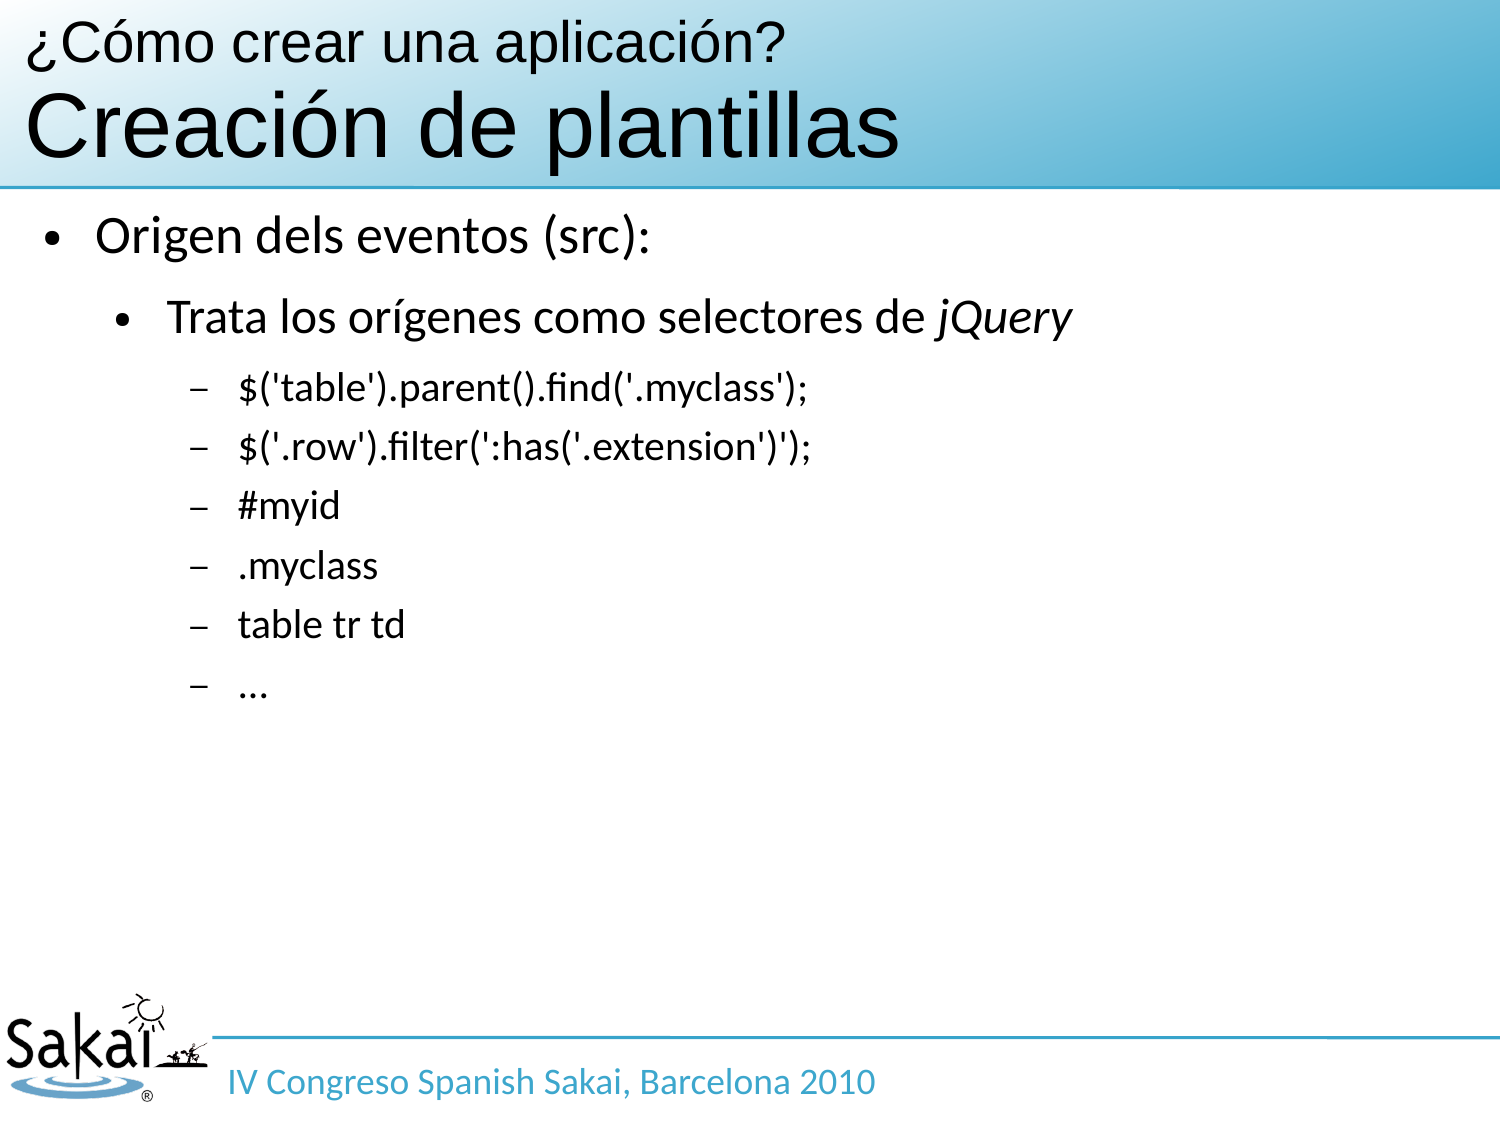

# ¿Cómo crear una aplicación? Creación de plantillas
Origen dels eventos (src):
Trata los orígenes como selectores de jQuery
$('table').parent().find('.myclass');
$('.row').filter(':has('.extension')');
#myid
.myclass
table tr td
...